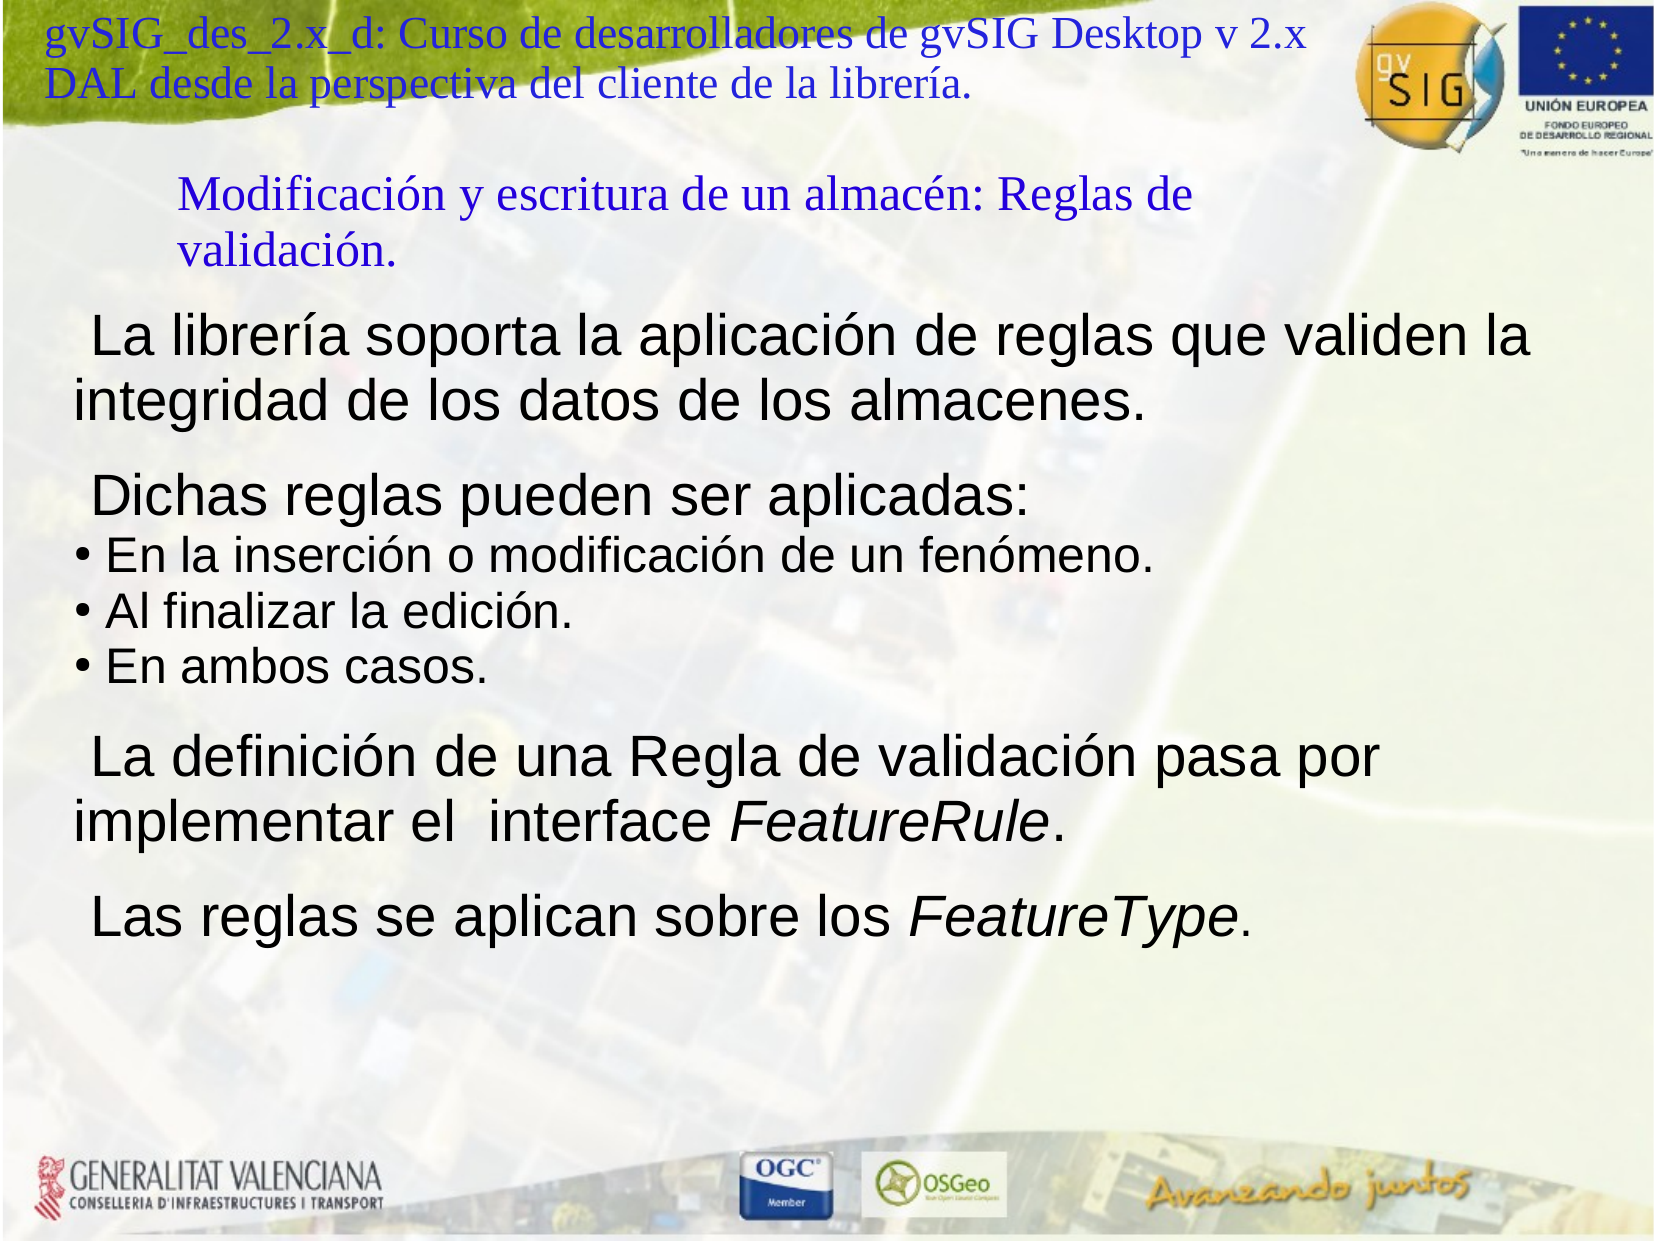

# Modificación y escritura de un almacén: Reglas de validación.
 La librería soporta la aplicación de reglas que validen la integridad de los datos de los almacenes.
 Dichas reglas pueden ser aplicadas:
 En la inserción o modificación de un fenómeno.
 Al finalizar la edición.
 En ambos casos.
 La definición de una Regla de validación pasa por implementar el interface FeatureRule.
 Las reglas se aplican sobre los FeatureType.